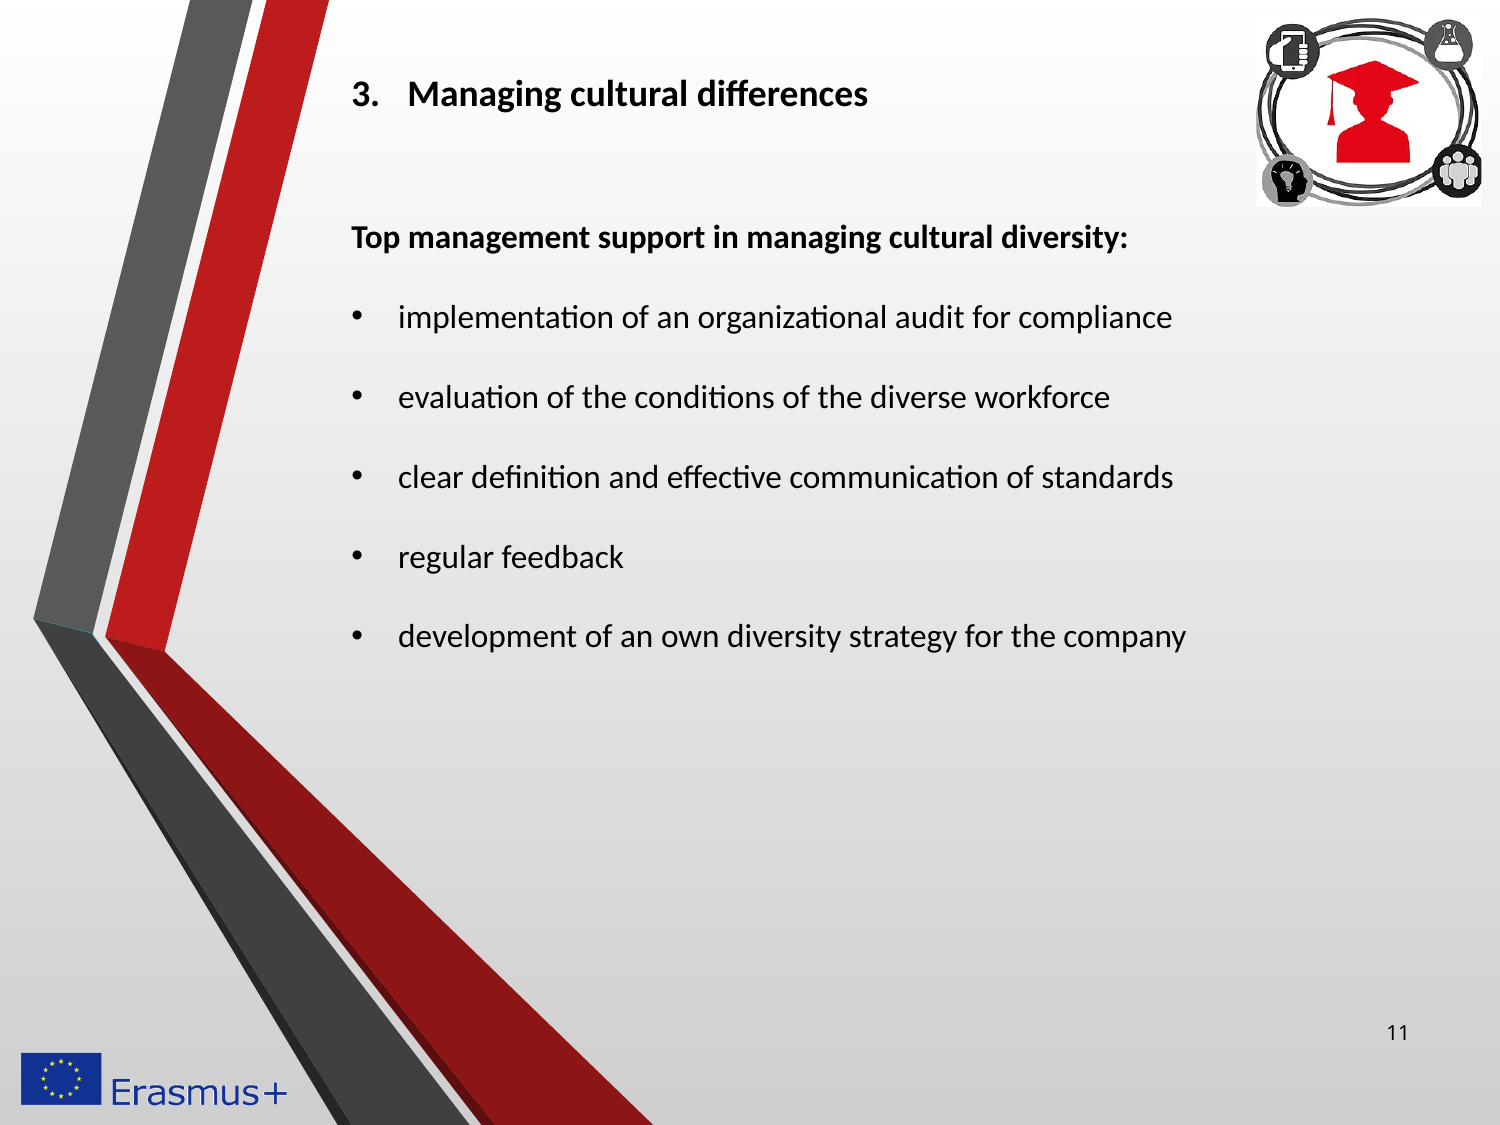

Managing cultural differences
Top management support in managing cultural diversity:
implementation of an organizational audit for compliance
evaluation of the conditions of the diverse workforce
clear definition and effective communication of standards
regular feedback
development of an own diversity strategy for the company